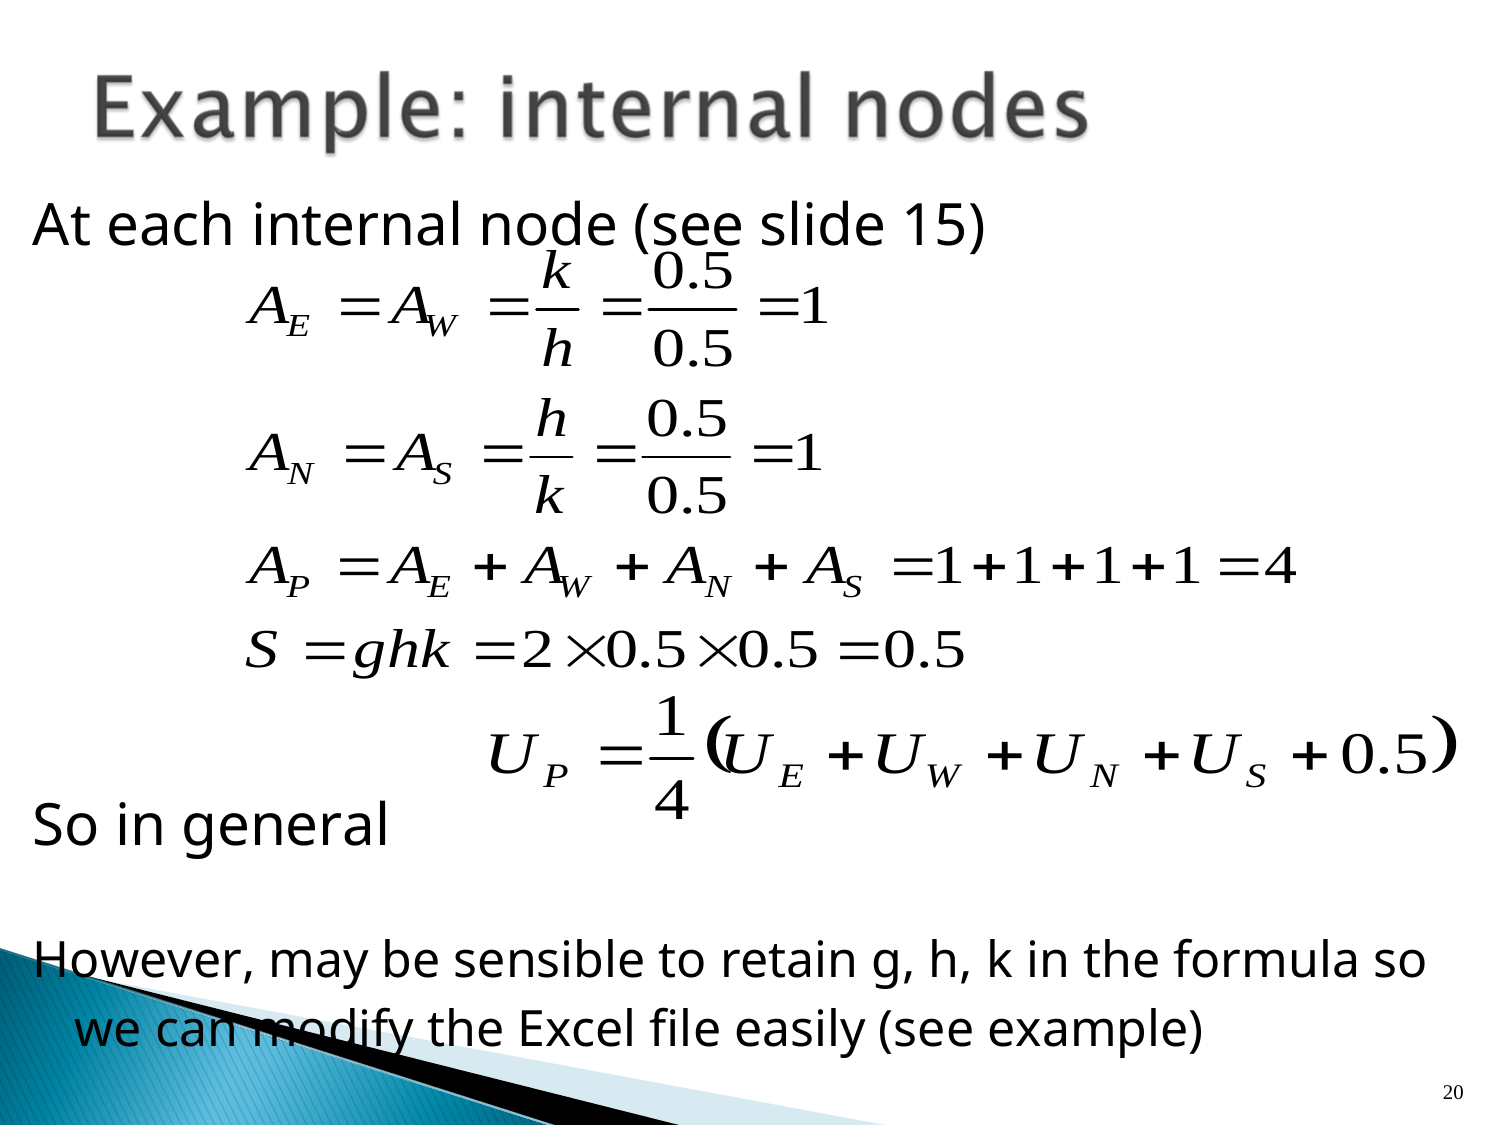

# At each internal node (see slide 15)
So in general
However, may be sensible to retain g, h, k in the formula so we can modify the Excel file easily (see example)